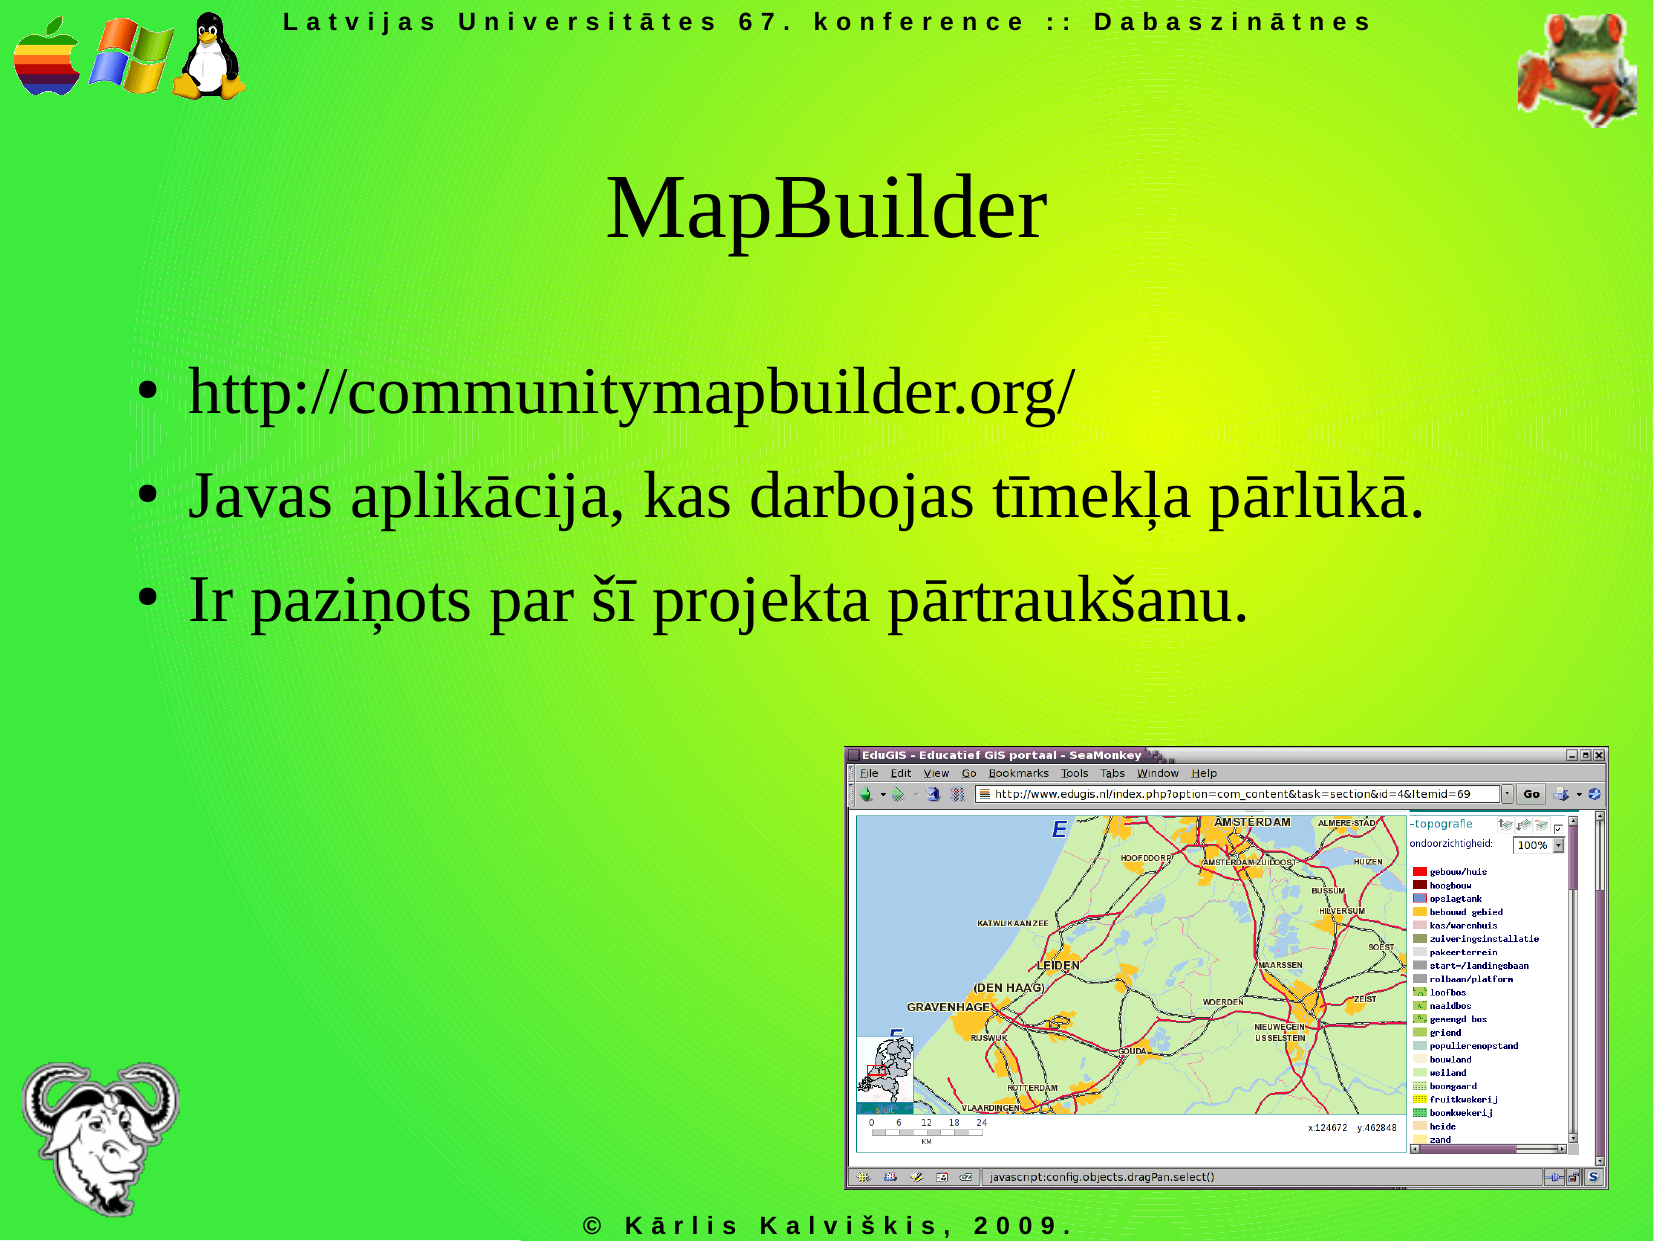

# MapBuilder
http://communitymapbuilder.org/
Javas aplikācija, kas darbojas tīmekļa pārlūkā.
Ir paziņots par šī projekta pārtraukšanu.